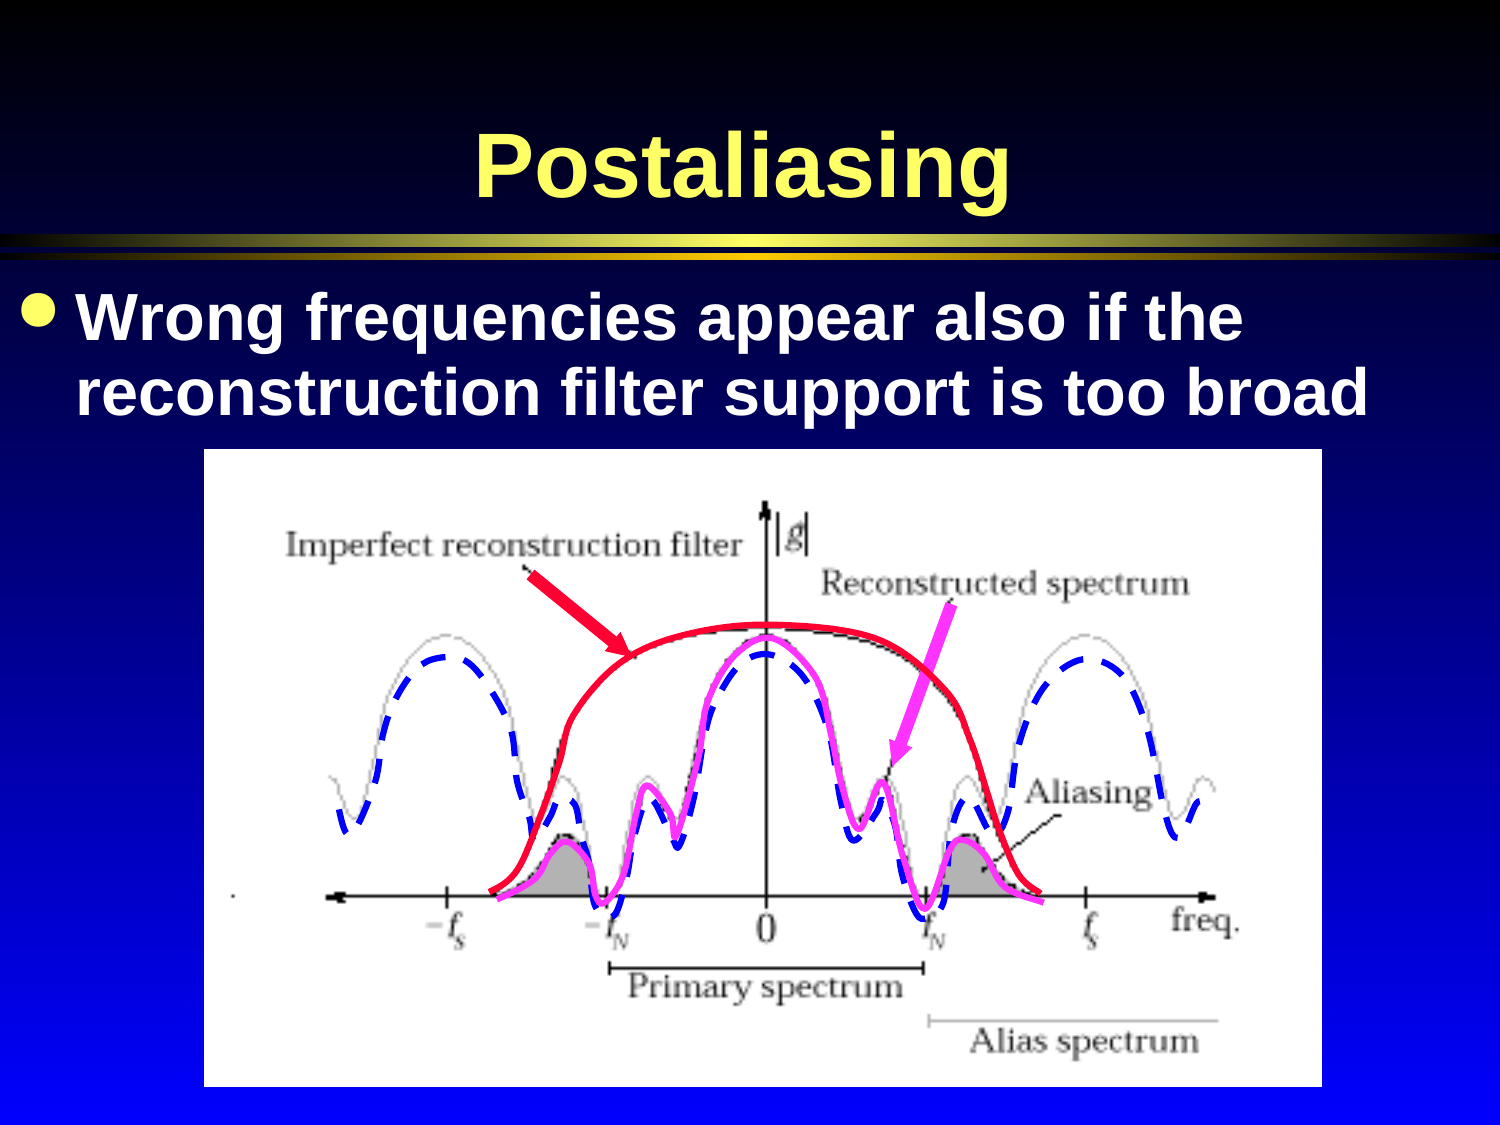

# Postaliasing
Wrong frequencies appear also if the reconstruction filter support is too broad